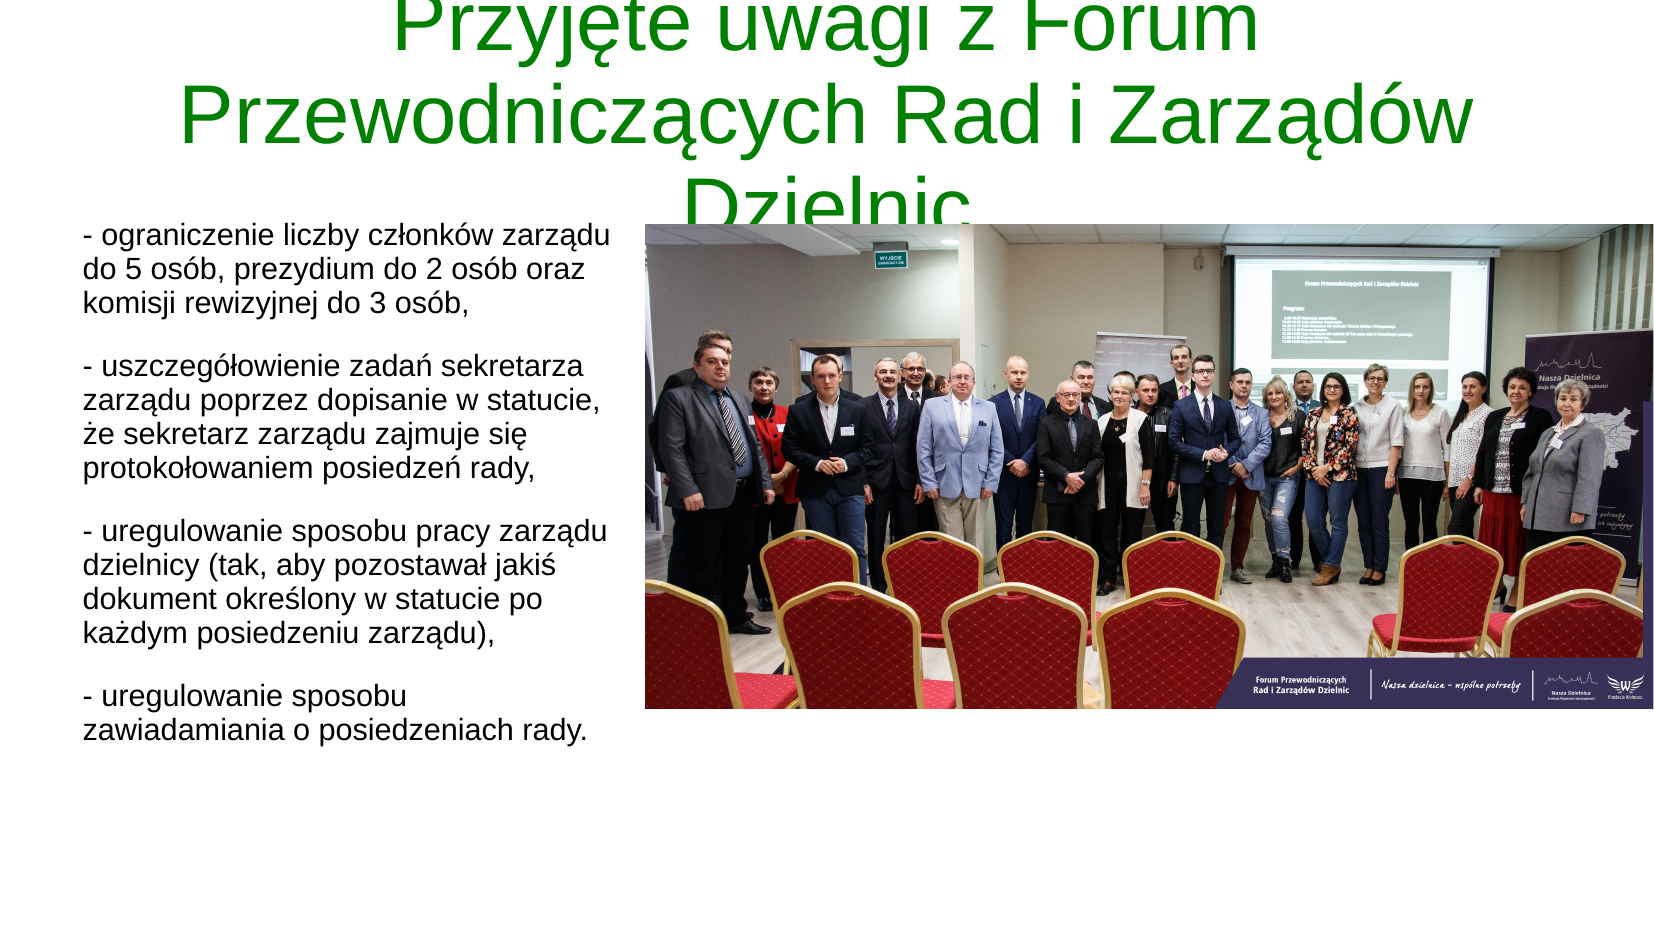

# Przyjęte uwagi z Forum Przewodniczących Rad i Zarządów Dzielnic
- ograniczenie liczby członków zarządu do 5 osób, prezydium do 2 osób oraz komisji rewizyjnej do 3 osób,
- uszczegółowienie zadań sekretarza zarządu poprzez dopisanie w statucie, że sekretarz zarządu zajmuje się protokołowaniem posiedzeń rady,
- uregulowanie sposobu pracy zarządu dzielnicy (tak, aby pozostawał jakiś dokument określony w statucie po każdym posiedzeniu zarządu),
- uregulowanie sposobu zawiadamiania o posiedzeniach rady.